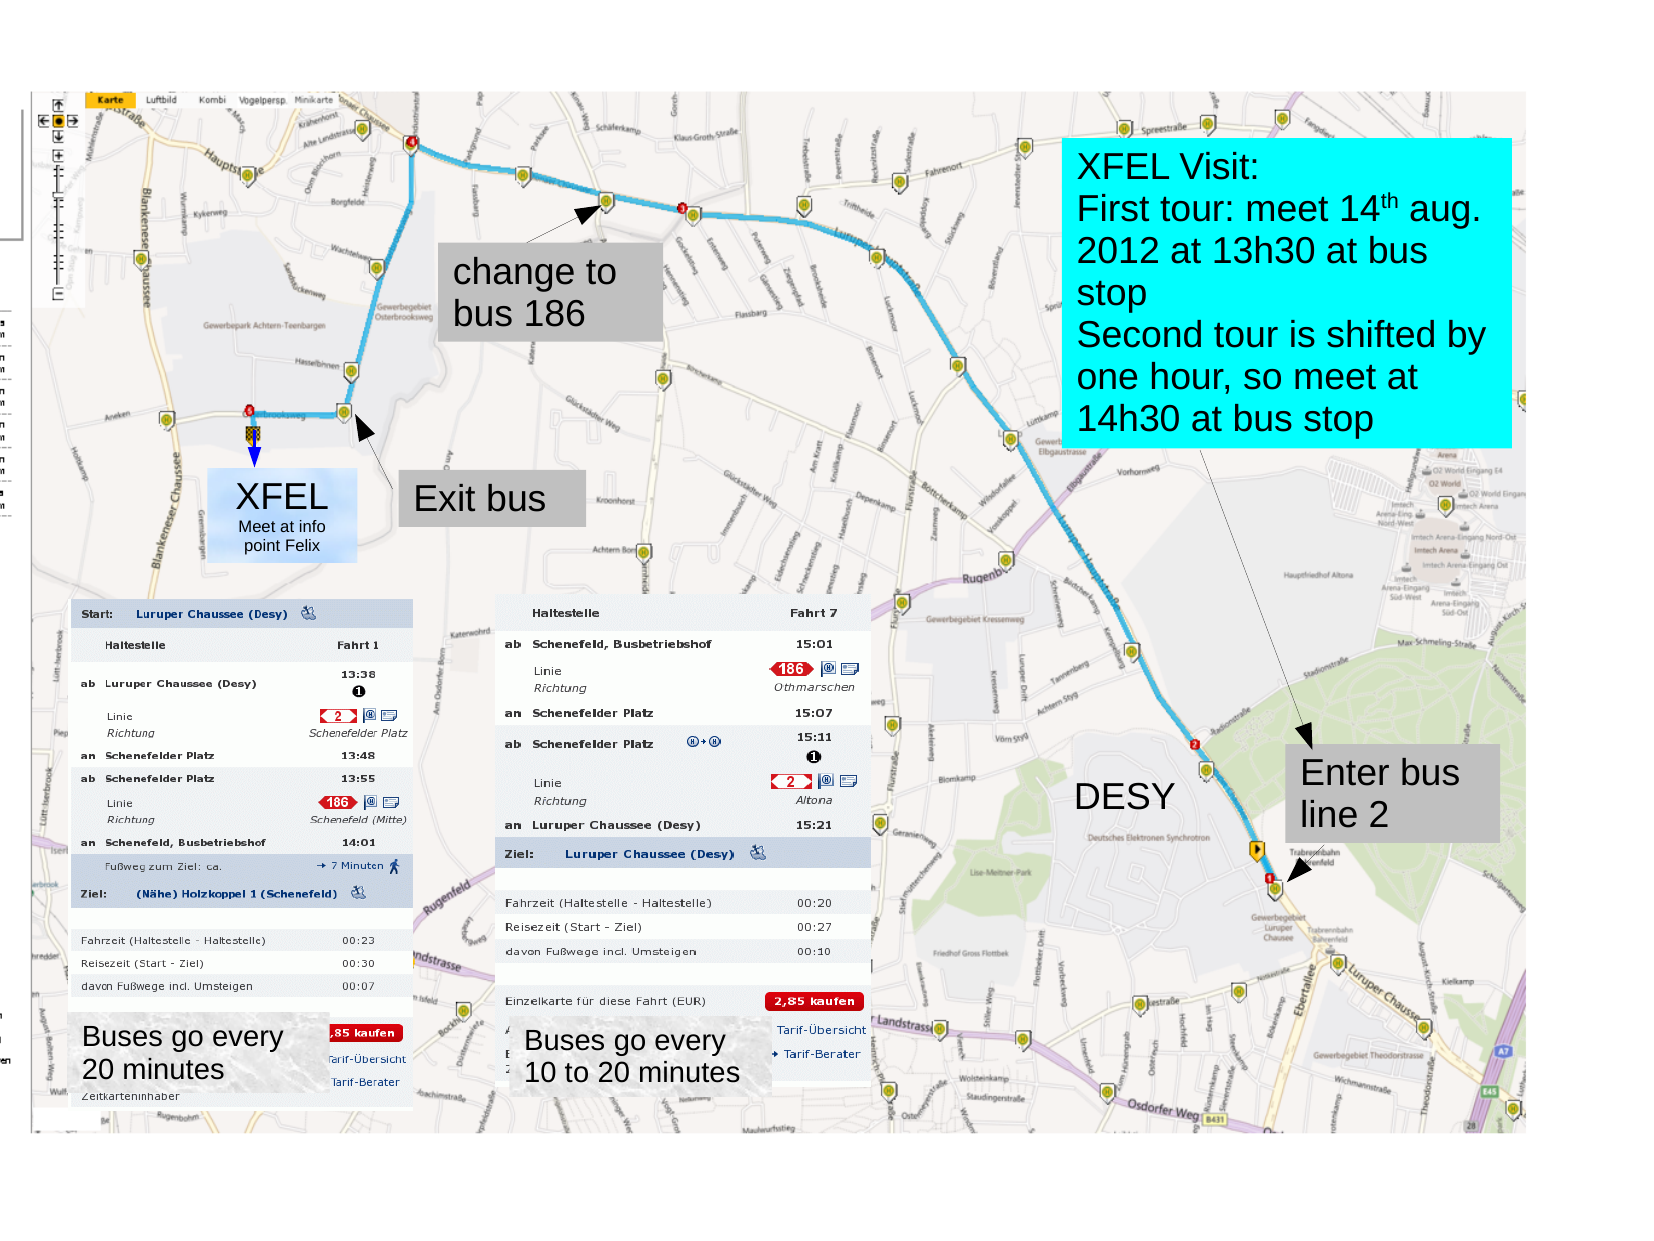

XFEL Visit:
First tour: meet 14th aug. 2012 at 13h30 at bus stop
Second tour is shifted by one hour, so meet at 14h30 at bus stop
change to bus 186
XFEL
Meet at info point Felix
Exit bus
Enter bus line 2
DESY
Buses go every 20 minutes
Buses go every 10 to 20 minutes